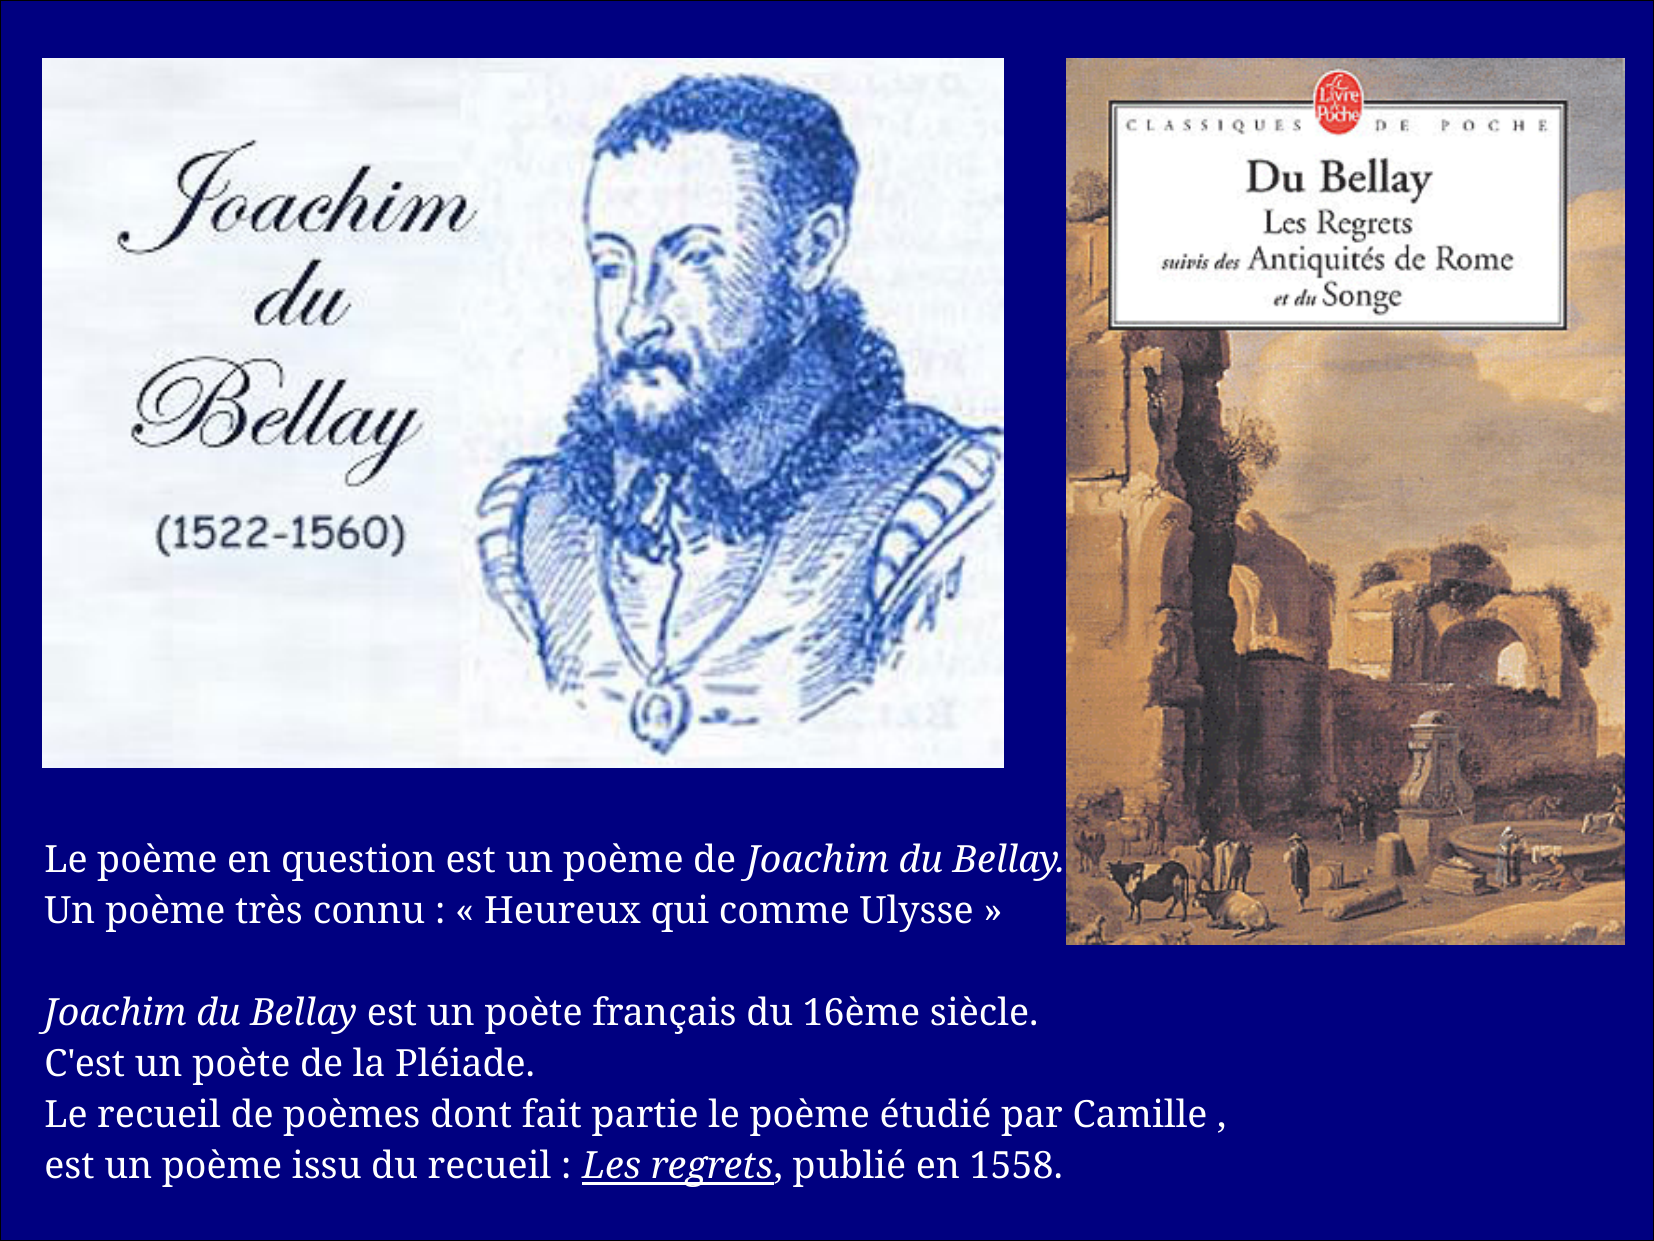

Le poème en question est un poème de Joachim du Bellay.
Un poème très connu : « Heureux qui comme Ulysse »
Joachim du Bellay est un poète français du 16ème siècle.
C'est un poète de la Pléiade.
Le recueil de poèmes dont fait partie le poème étudié par Camille ,
est un poème issu du recueil : Les regrets, publié en 1558.